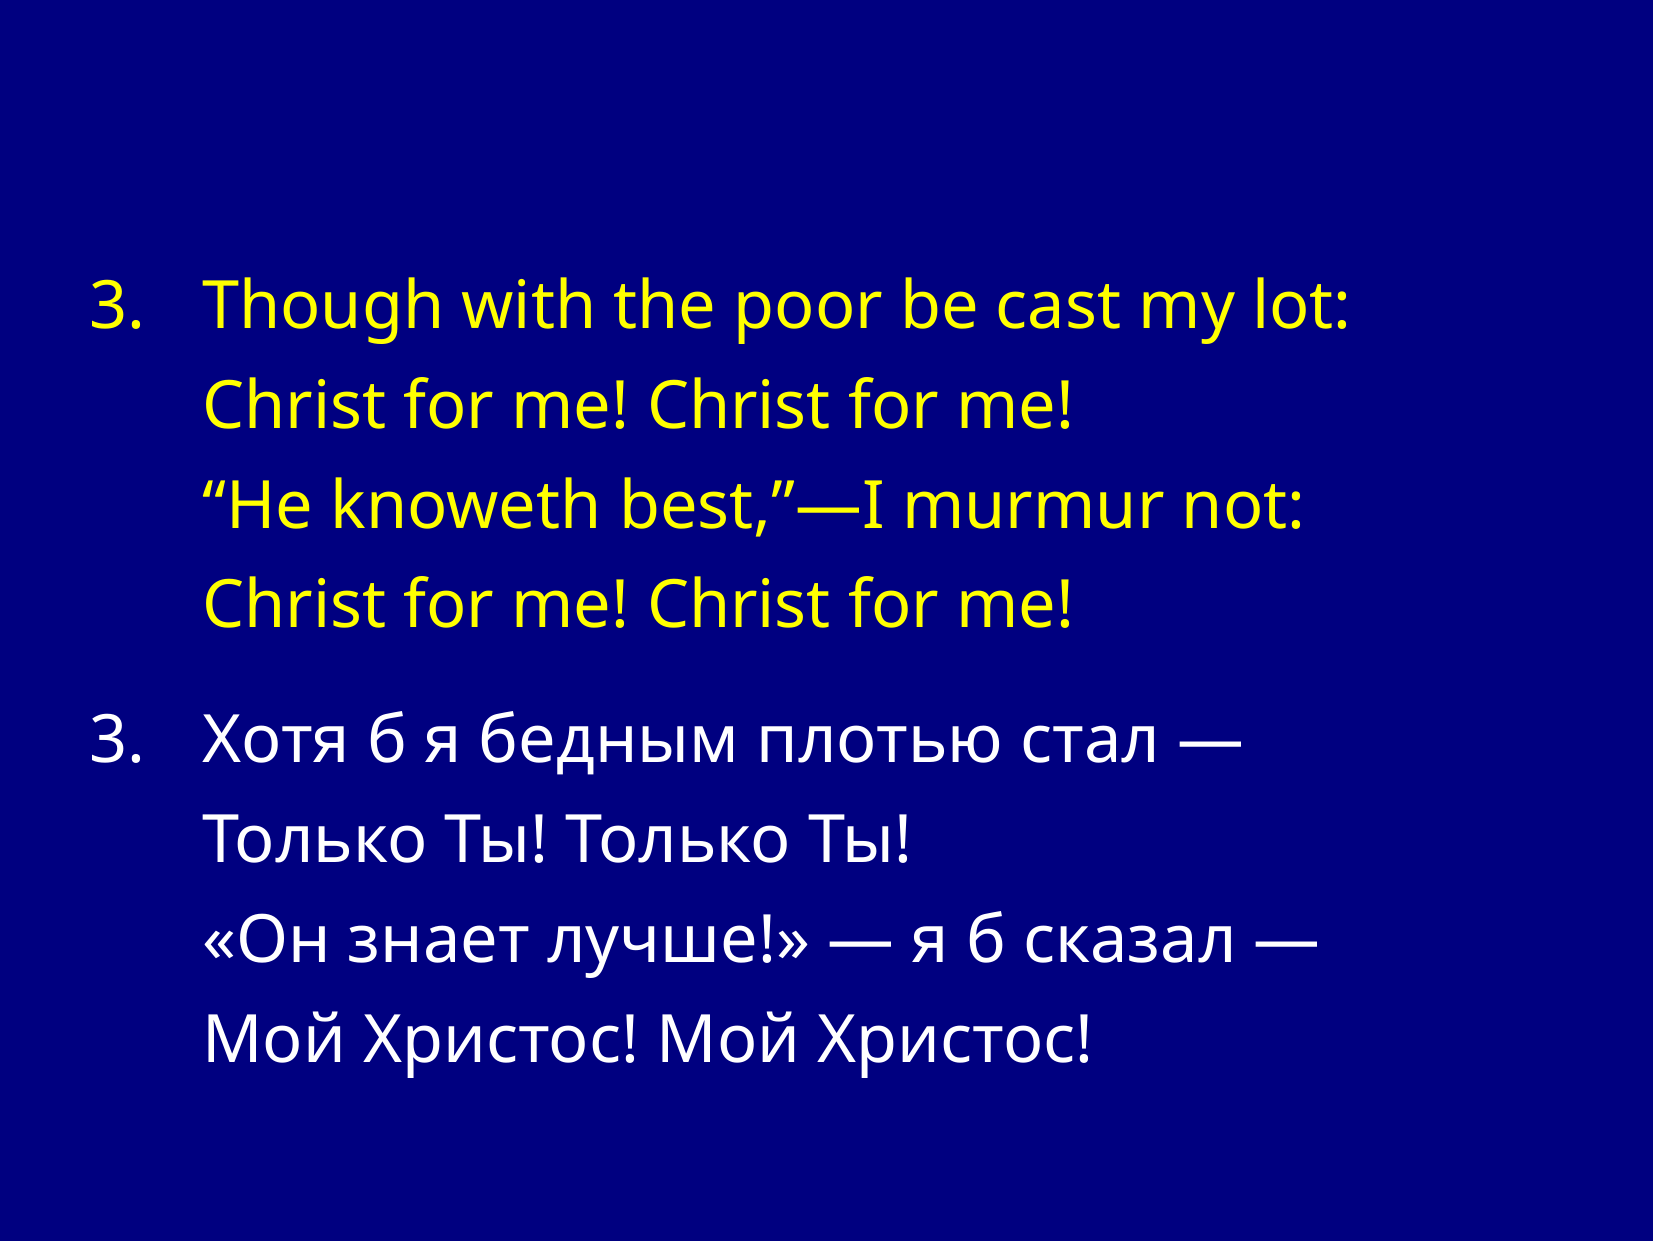

3.	Though with the poor be cast my lot:
	Christ for me! Christ for me!
	“He knoweth best,”—I murmur not:
	Christ for me! Christ for me!
3.	Хотя б я бедным плотью стал —
	Только Ты! Только Ты!
	«Он знает лучше!» — я б сказал —
	Мой Христос! Мой Христос!